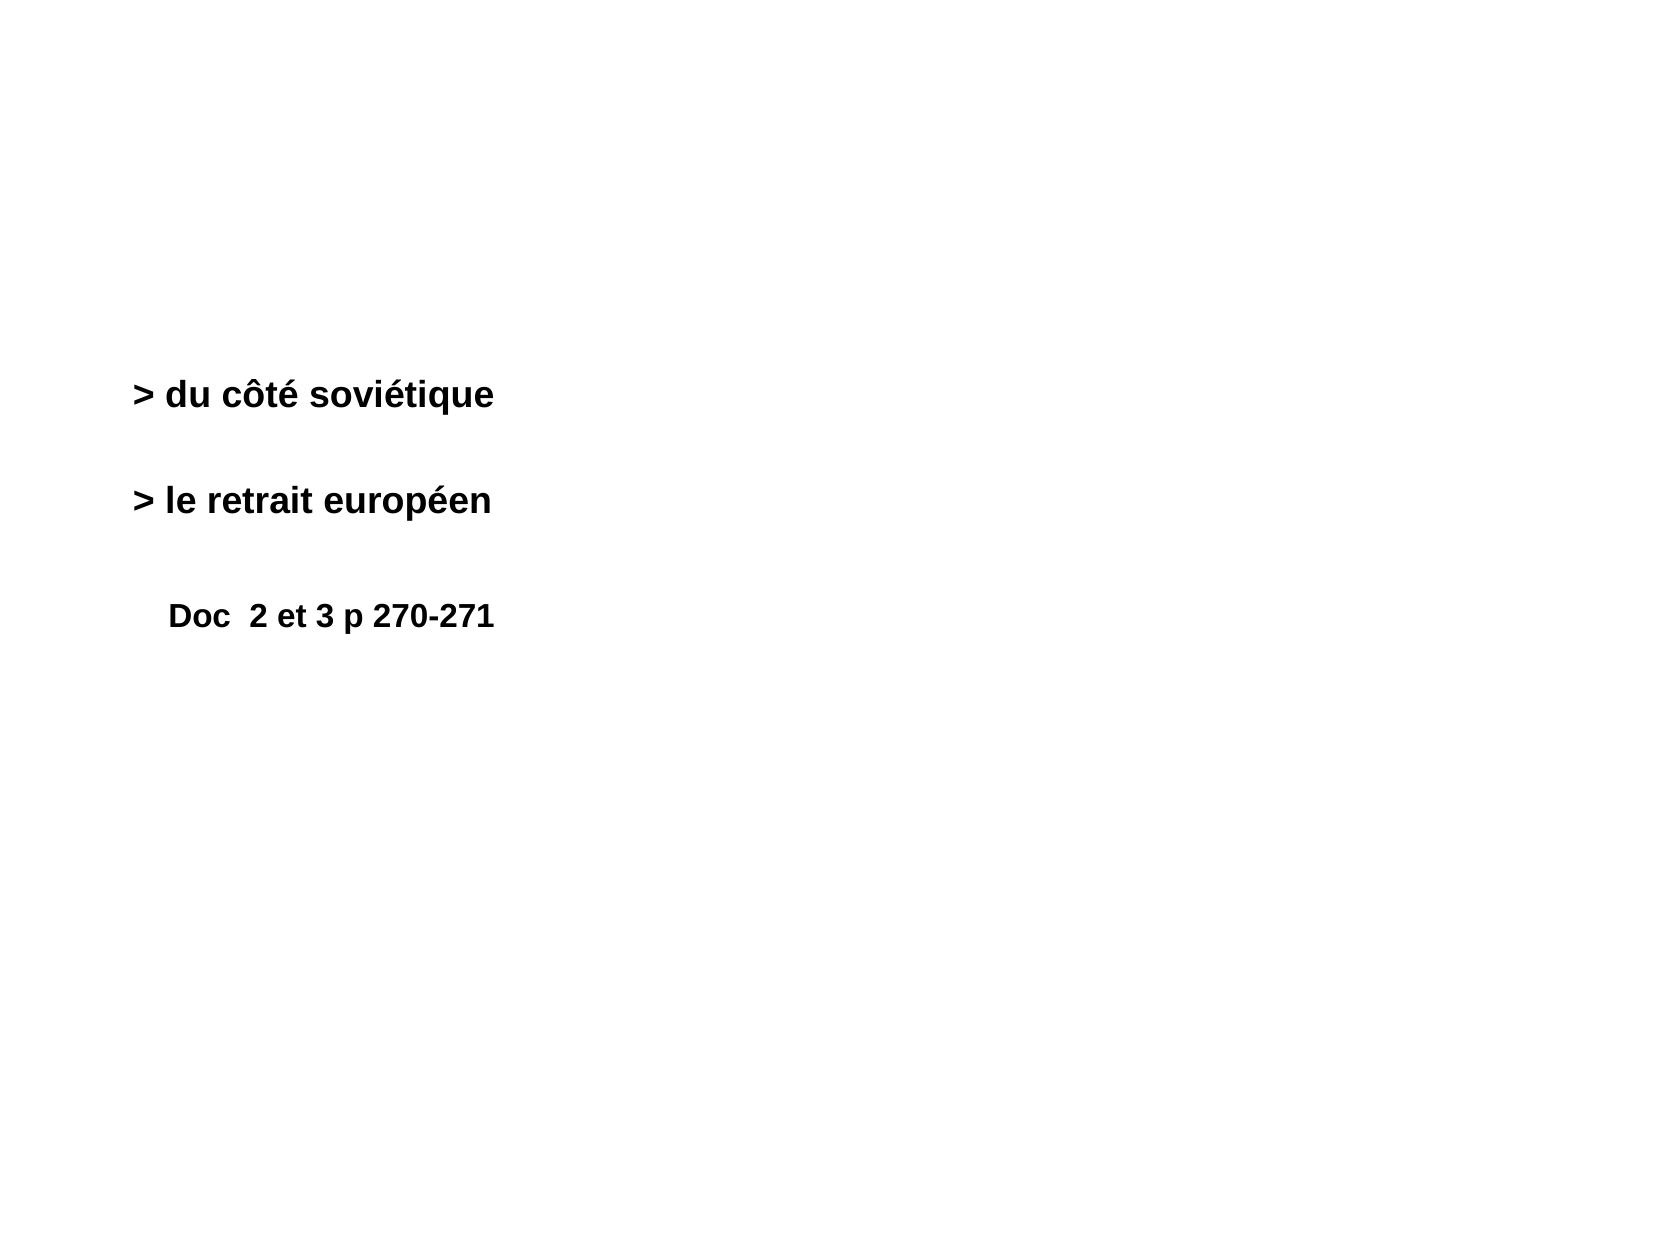

> du côté soviétique
> le retrait européen
Doc 2 et 3 p 270-271